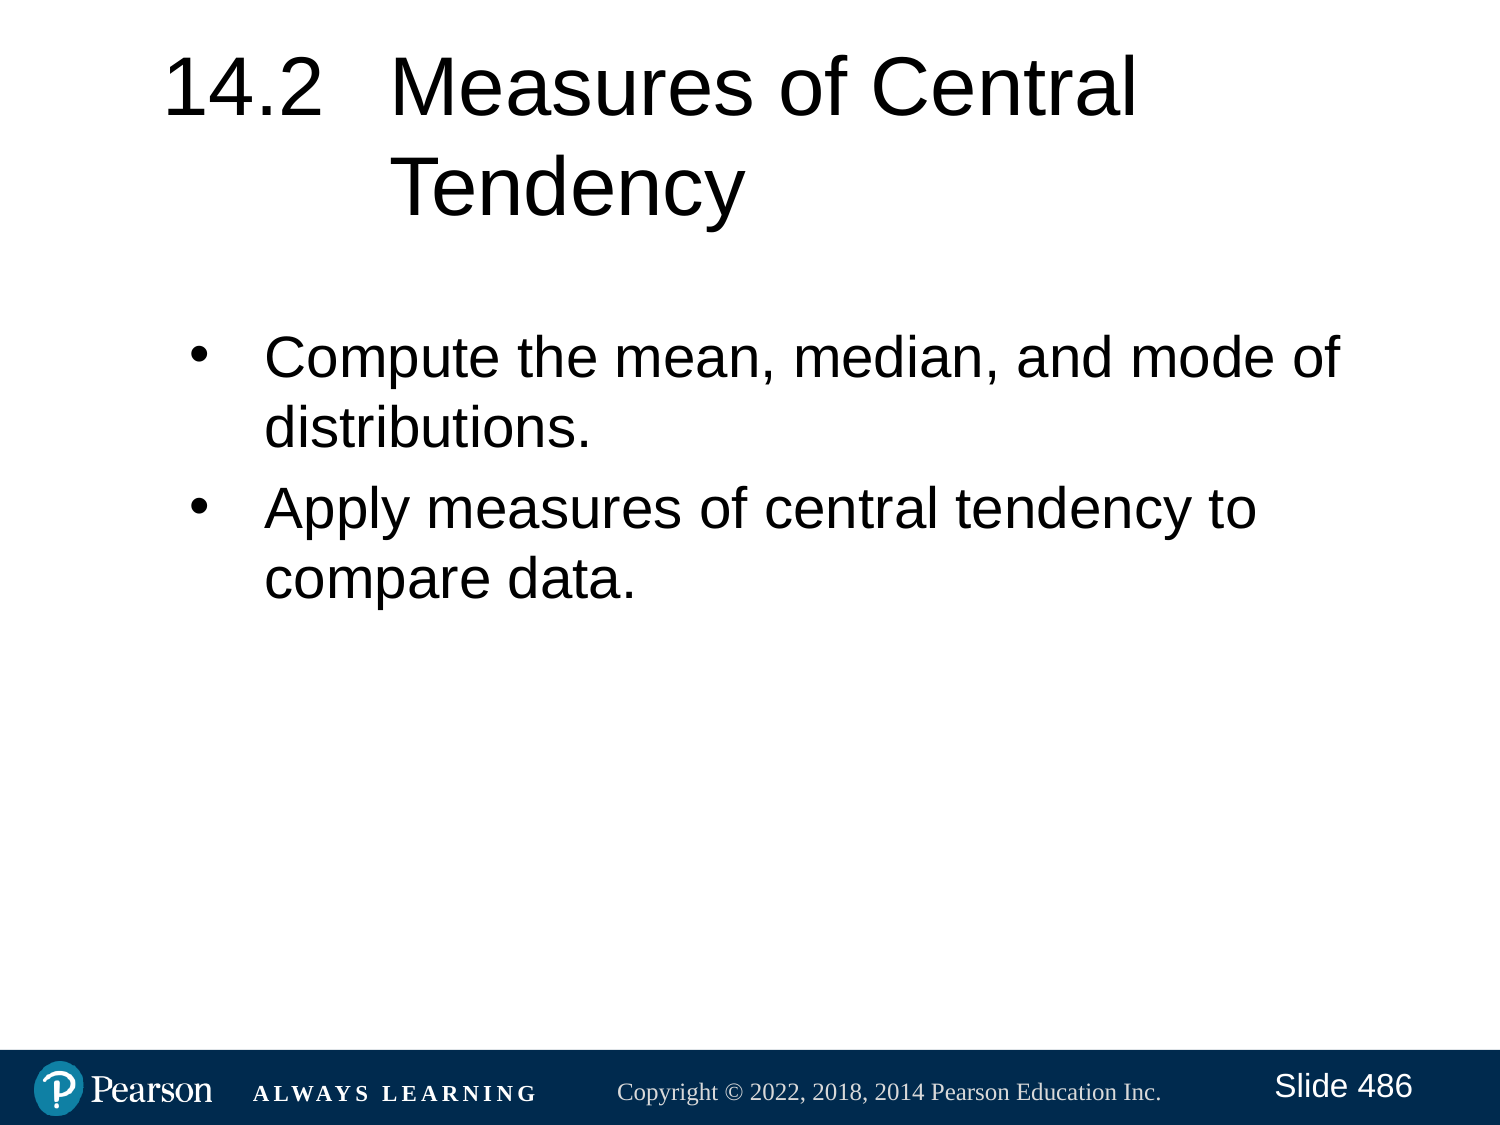

14.2
# Measures of Central Tendency
Compute the mean, median, and mode of distributions.
Apply measures of central tendency to compare data.